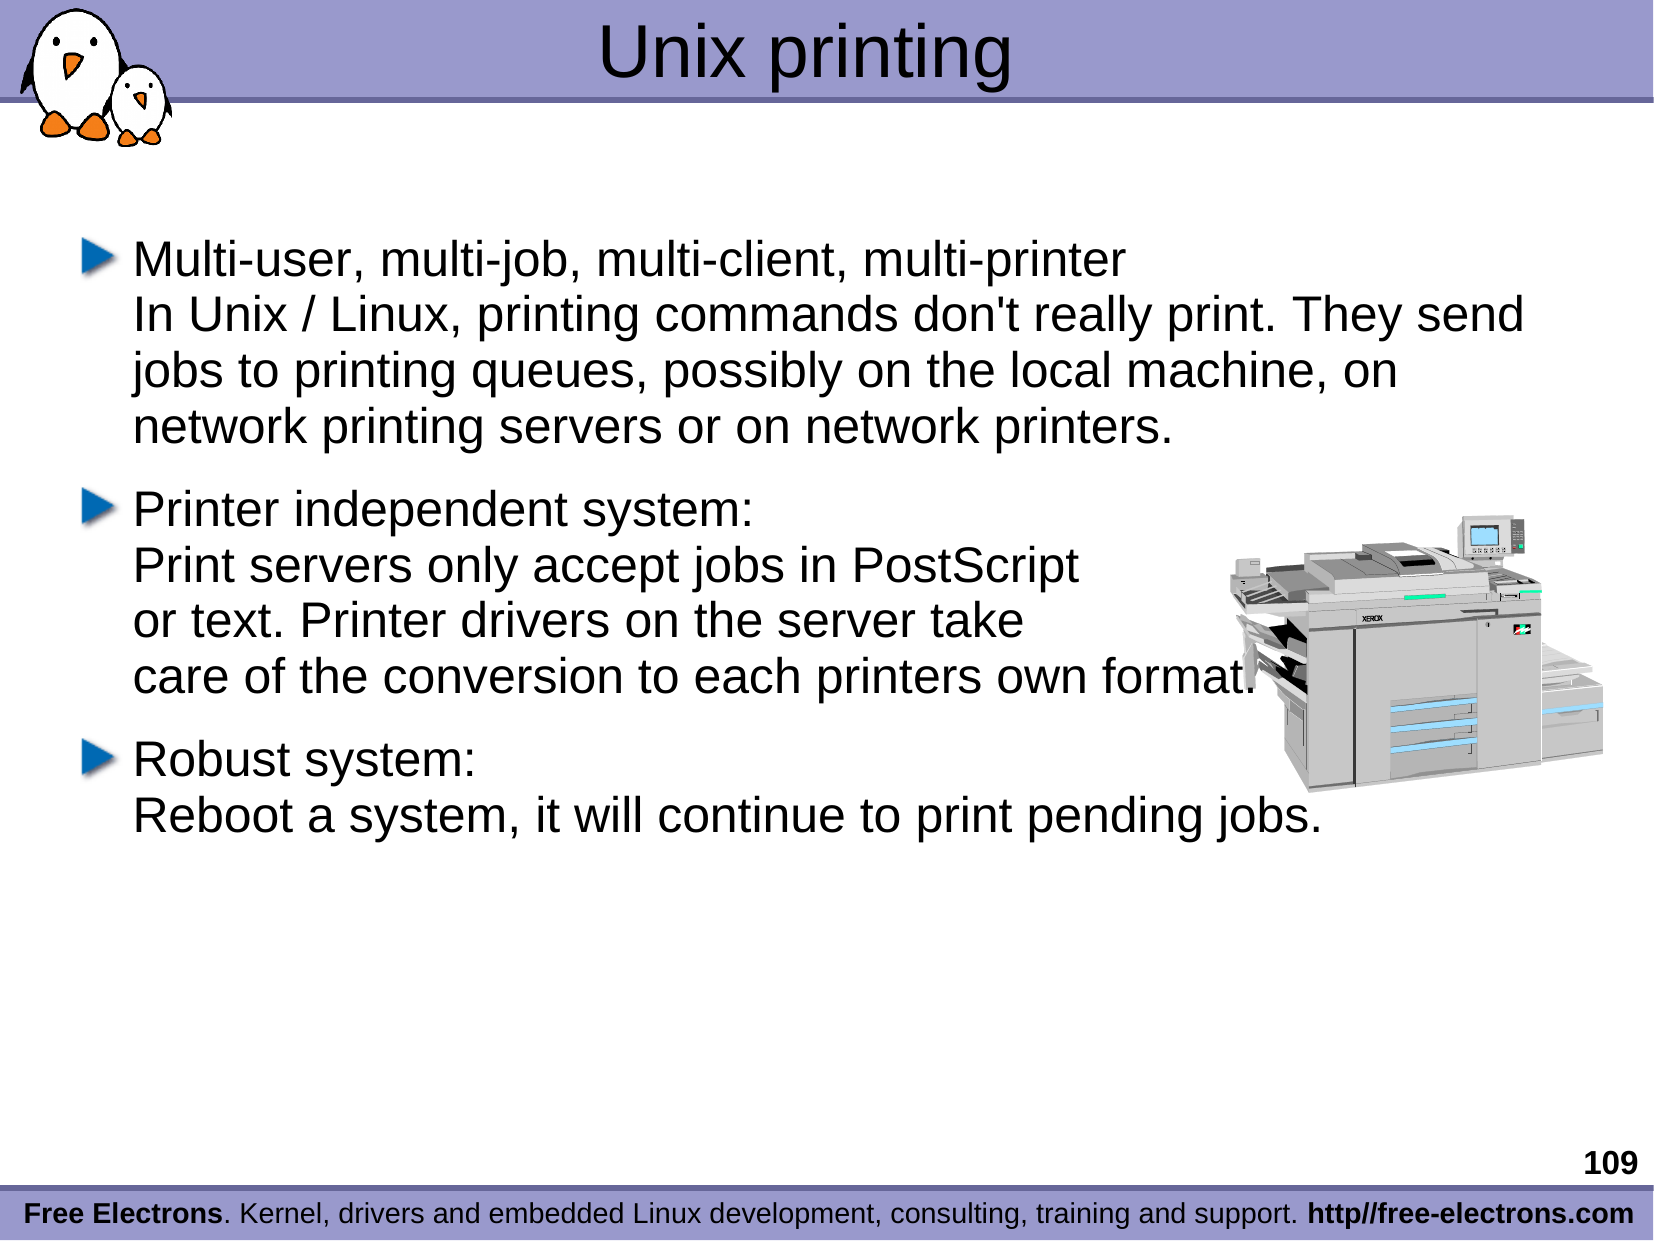

# Unix printing
Multi-user, multi-job, multi-client, multi-printer
In Unix / Linux, printing commands don't really print. They send jobs to printing queues, possibly on the local machine, on network printing servers or on network printers.
Printer independent system:
Print servers only accept jobs in PostScript
or text. Printer drivers on the server take
care of the conversion to each printers own format.
Robust system:
Reboot a system, it will continue to print pending jobs.